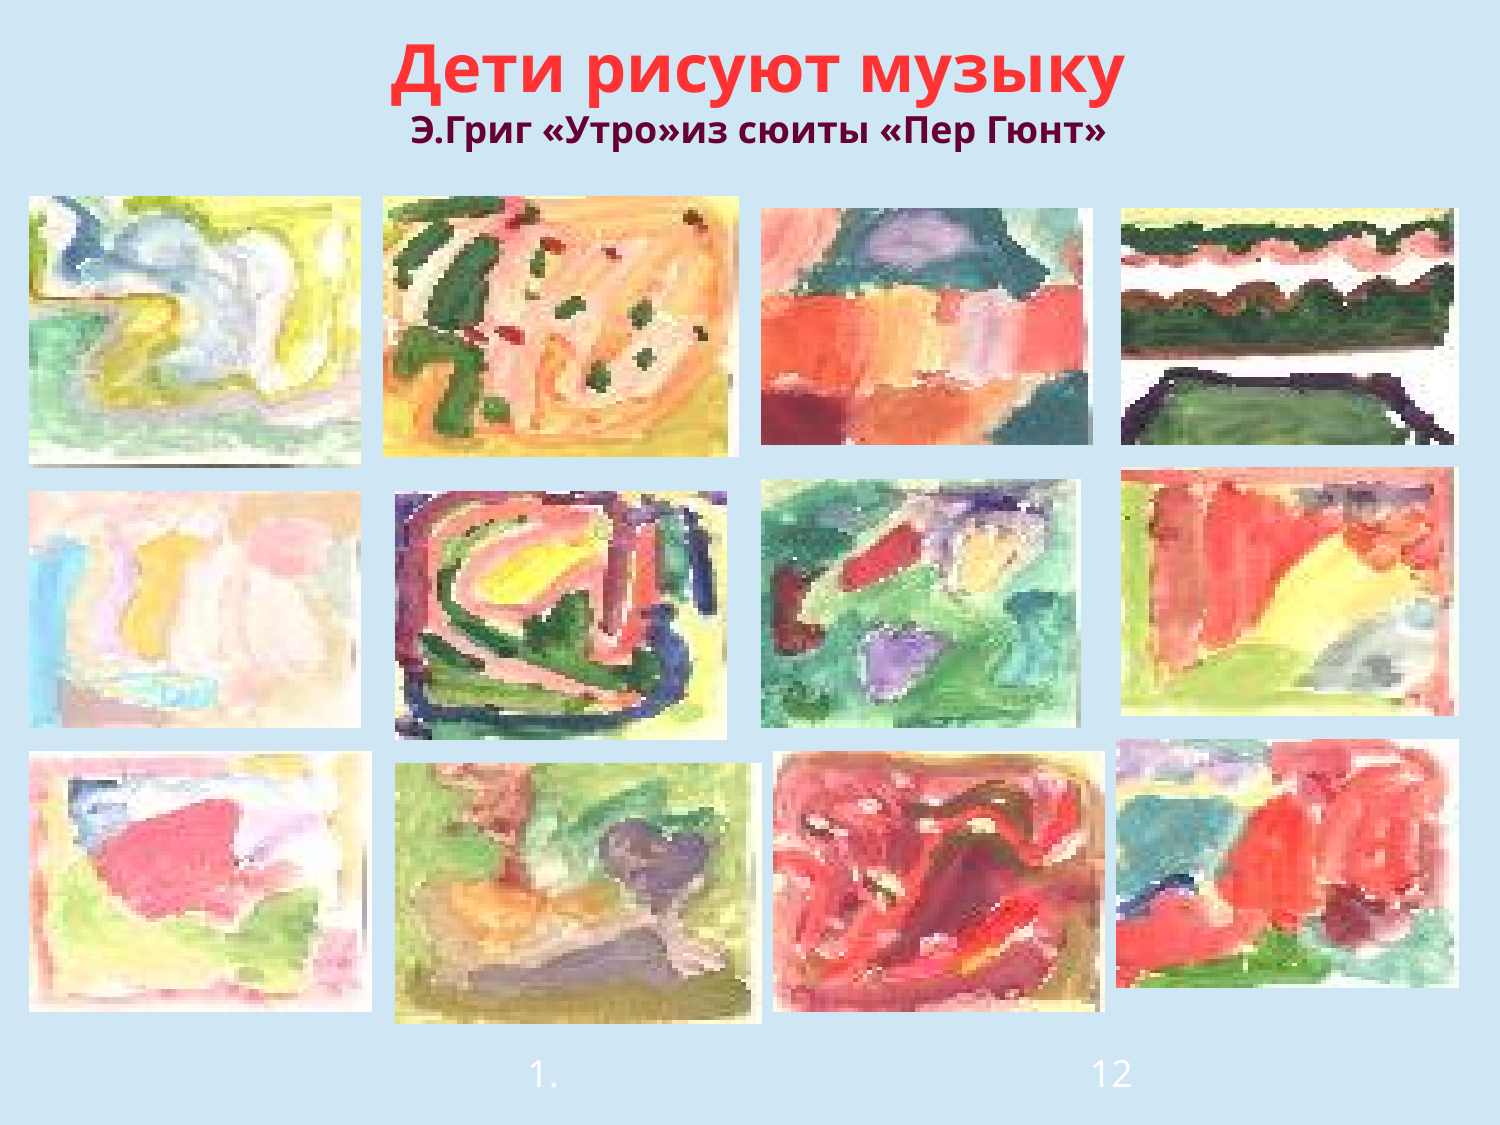

Дети рисуют музыку
Э.Григ «Утро»из сюиты «Пер Гюнт»
1.